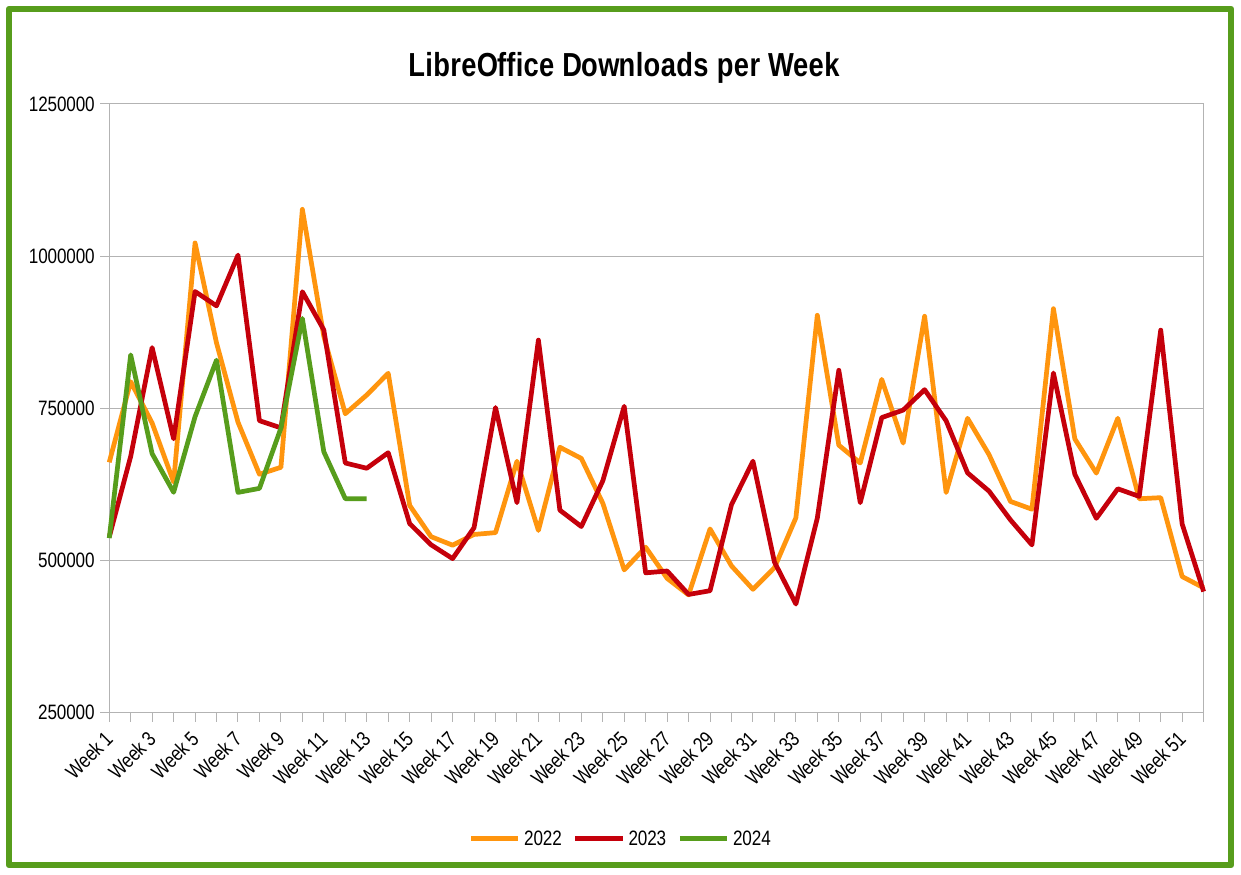

### Chart: LibreOffice Downloads per Week
| Category | 2022 | 2023 | 2024 |
|---|---|---|---|
| Week 1 | 660775.0 | 538144.0 | 536248.0 |
| Week 2 | 793459.0 | 670602.0 | 837585.0 |
| Week 3 | 725537.0 | 849502.0 | 675100.0 |
| Week 4 | 628375.0 | 699576.0 | 611616.0 |
| Week 5 | 1021431.0 | 941687.0 | 735905.0 |
| Week 6 | 857234.0 | 918091.0 | 828775.0 |
| Week 7 | 726879.0 | 1001527.0 | 611444.0 |
| Week 8 | 641159.0 | 729434.0 | 617959.0 |
| Week 9 | 652642.0 | 717545.0 | 717086.0 |
| Week 10 | 1076739.0 | 941305.0 | 897355.0 |
| Week 11 | 868186.0 | 878615.0 | 678261.0 |
| Week 12 | 740749.0 | 659706.0 | 601077.0 |
| Week 13 | 771499.0 | 651097.0 | 600993.0 |
| Week 14 | 807299.0 | 676652.0 | None |
| Week 15 | 590032.0 | 560183.0 | None |
| Week 16 | 538586.0 | 525339.0 | None |
| Week 17 | 524615.0 | 502624.0 | None |
| Week 18 | 542287.0 | 553389.0 | None |
| Week 19 | 545267.0 | 750940.0 | None |
| Week 20 | 662602.0 | 594464.0 | None |
| Week 21 | 548937.0 | 861820.0 | None |
| Week 22 | 685556.0 | 582141.0 | None |
| Week 23 | 667200.0 | 555340.0 | None |
| Week 24 | 593501.0 | 630542.0 | None |
| Week 25 | 484085.0 | 752986.0 | None |
| Week 26 | 521368.0 | 479165.0 | None |
| Week 27 | 470043.0 | 482259.0 | None |
| Week 28 | 442858.0 | 443665.0 | None |
| Week 29 | 551322.0 | 449804.0 | None |
| Week 30 | 490514.0 | 591164.0 | None |
| Week 31 | 452119.0 | 662736.0 | None |
| Week 32 | 487646.0 | 496847.0 | None |
| Week 33 | 569555.0 | 427983.0 | None |
| Week 34 | 902570.0 | 569187.0 | None |
| Week 35 | 689082.0 | 812258.0 | None |
| Week 36 | 659751.0 | 594474.0 | None |
| Week 37 | 797233.0 | 734427.0 | None |
| Week 38 | 692473.0 | 746811.0 | None |
| Week 39 | 901025.0 | 780316.0 | None |
| Week 40 | 611217.0 | 729207.0 | None |
| Week 41 | 733250.0 | 643523.0 | None |
| Week 42 | 673448.0 | 613466.0 | None |
| Week 43 | 596504.0 | 566177.0 | None |
| Week 44 | 583734.0 | 525128.0 | None |
| Week 45 | 913483.0 | 807765.0 | None |
| Week 46 | 699221.0 | 641107.0 | None |
| Week 47 | 643134.0 | 568749.0 | None |
| Week 48 | 733343.0 | 617351.0 | None |
| Week 49 | 600906.0 | 604808.0 | None |
| Week 50 | 602799.0 | 878195.0 | None |
| Week 51 | 473092.0 | 559493.0 | None |
| Week 52 | 454596.0 | 448483.0 | None |